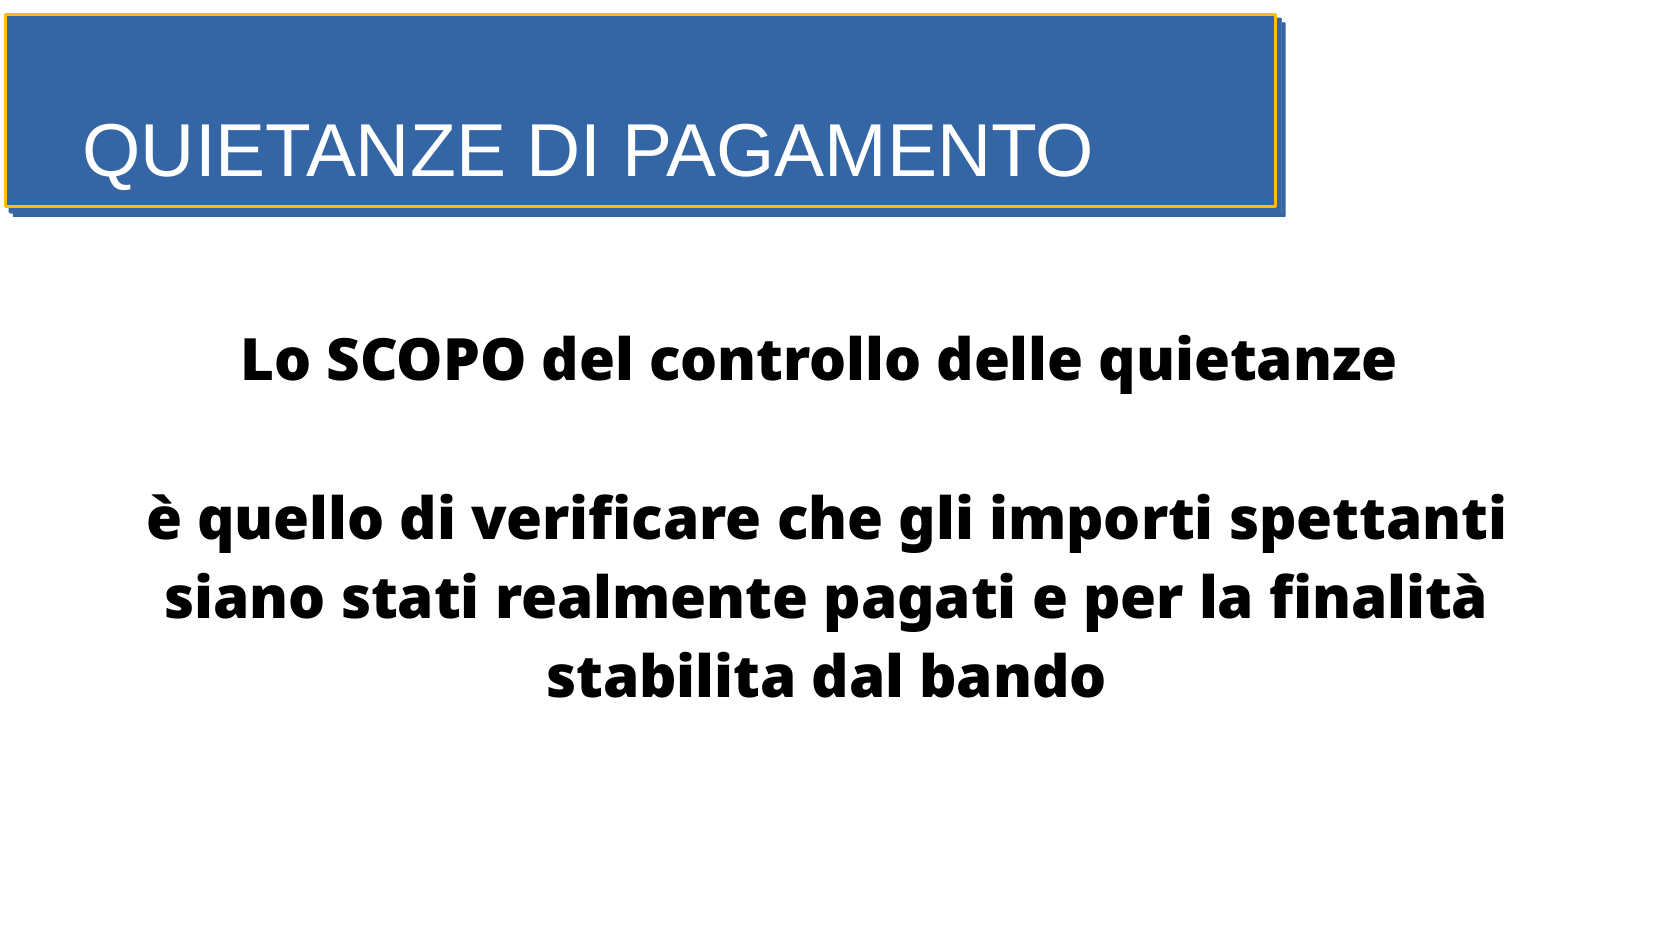

# QUIETANZE DI PAGAMENTO
Lo SCOPO del controllo delle quietanze
è quello di verificare che gli importi spettanti siano stati realmente pagati e per la finalità stabilita dal bando